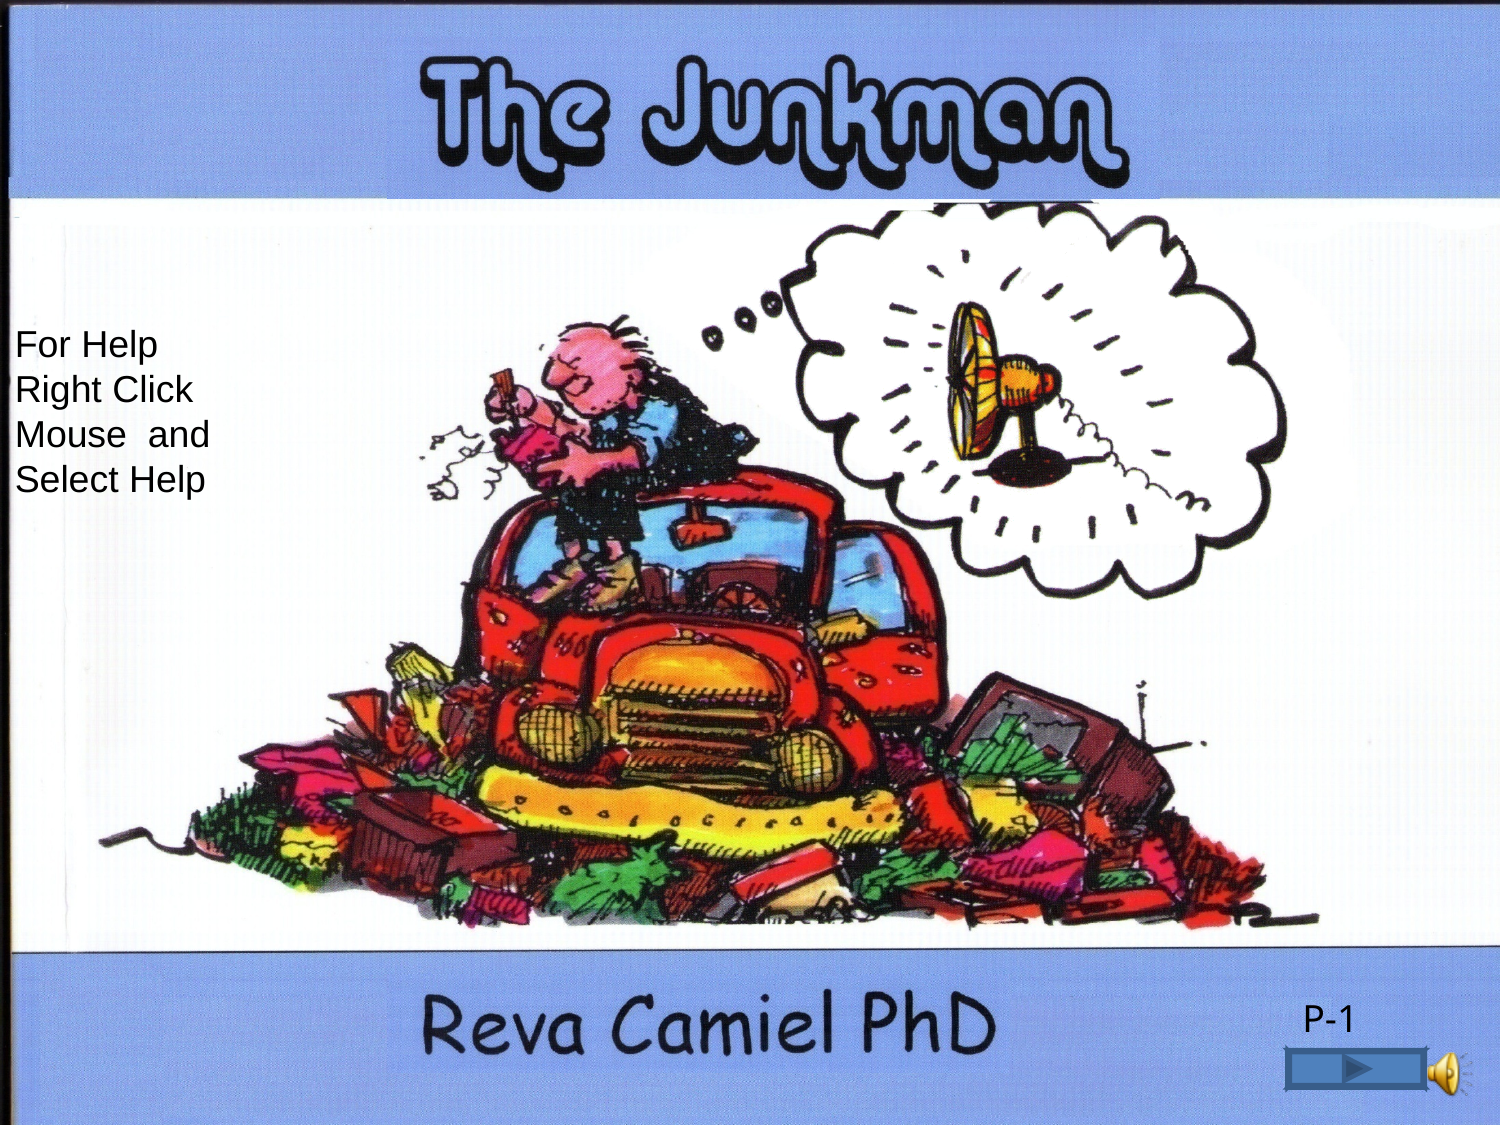

For Help
Right Click
Mouse and
Select Help
P-1